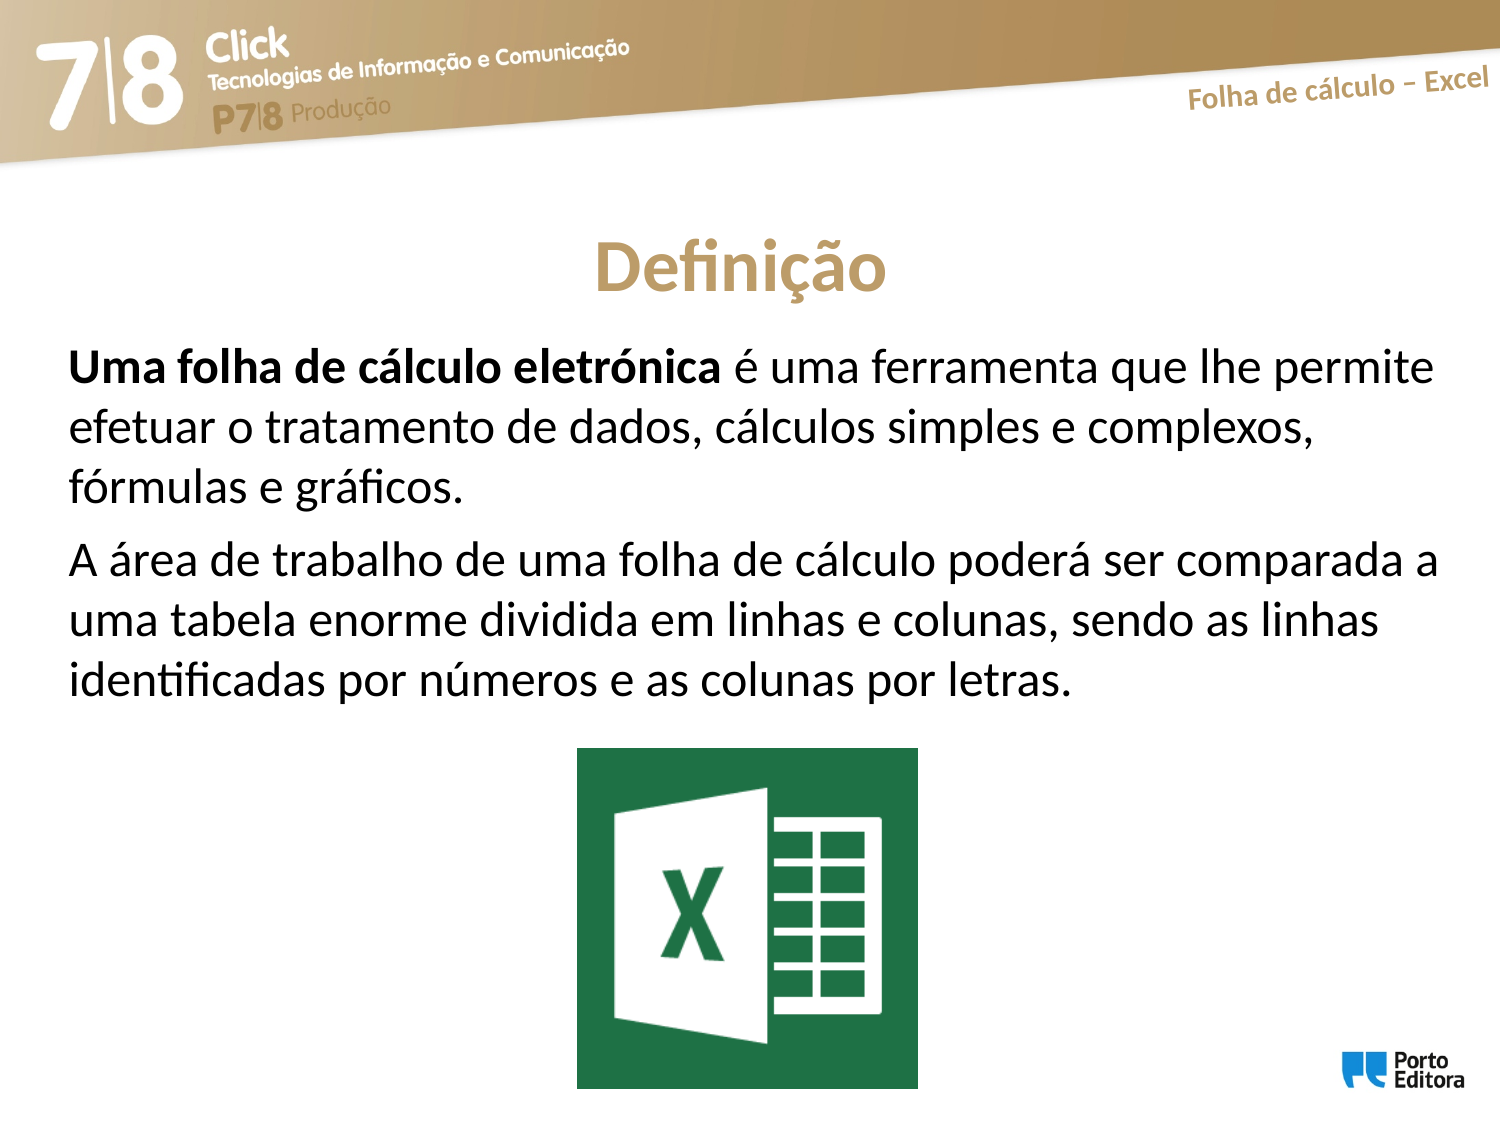

Folha de cálculo – Excel
Definição
Uma folha de cálculo eletrónica é uma ferramenta que lhe permite efetuar o tratamento de dados, cálculos simples e complexos, fórmulas e gráficos.
A área de trabalho de uma folha de cálculo poderá ser comparada a uma tabela enorme dividida em linhas e colunas, sendo as linhas identificadas por números e as colunas por letras.